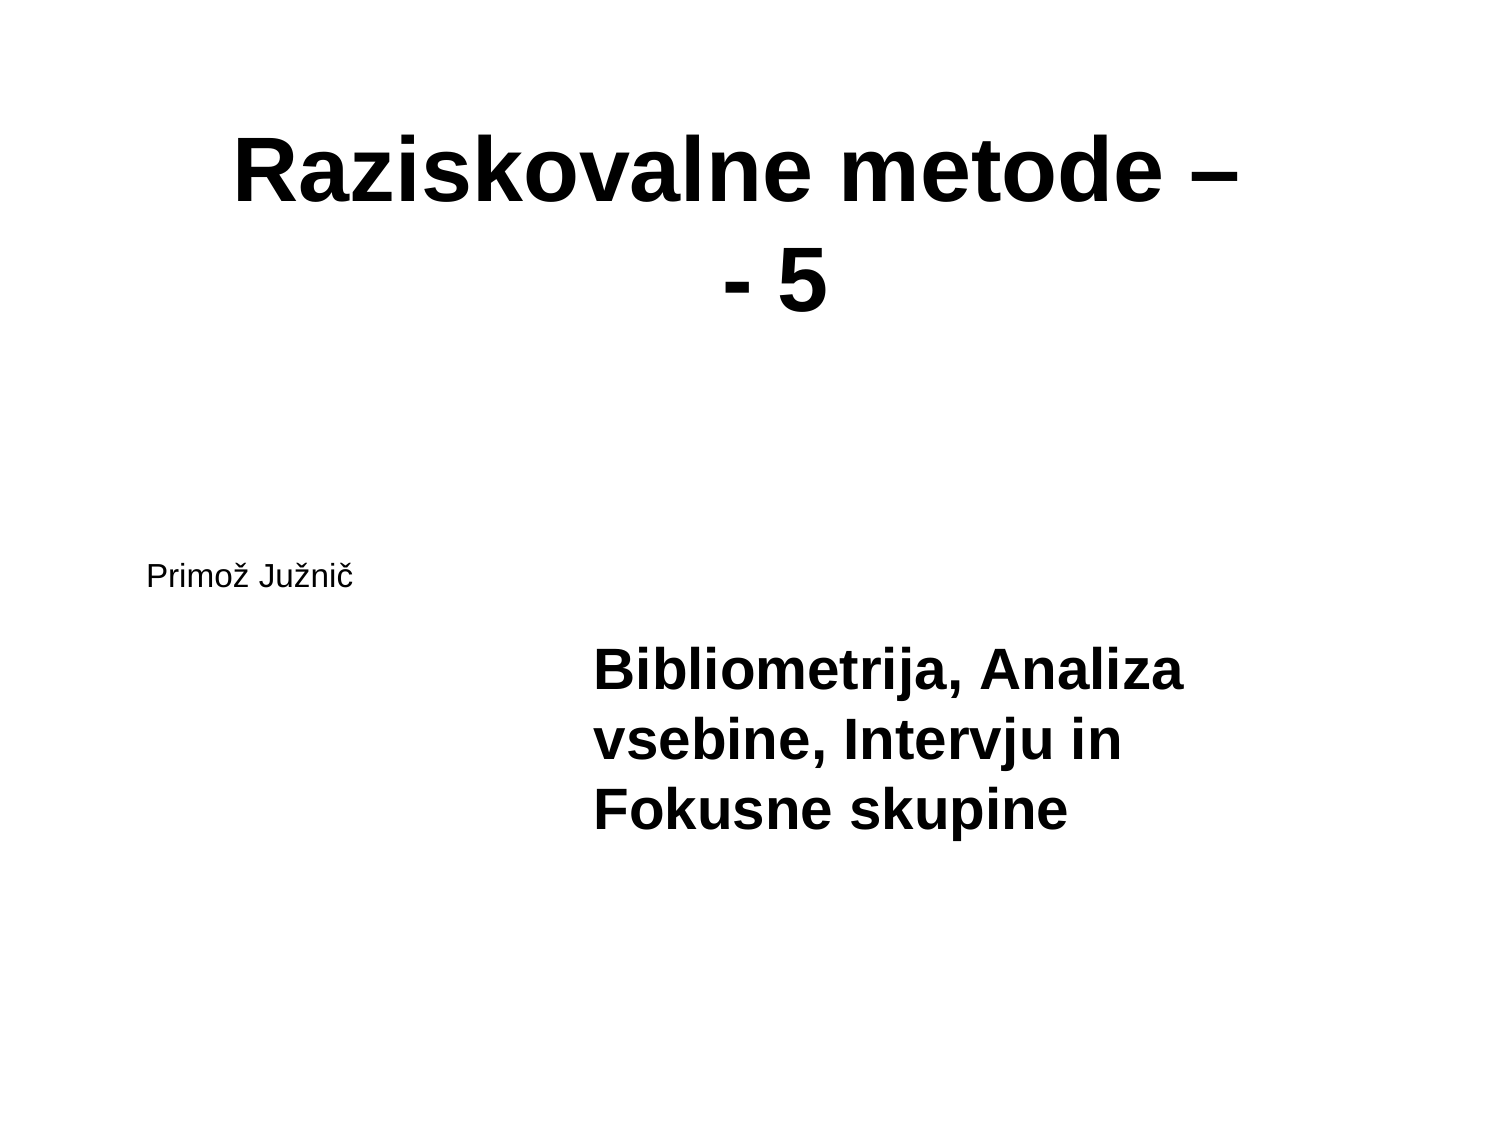

Raziskovalne metode –
 - 5
# Bibliometrija, Analiza vsebine, Intervju in Fokusne skupine
Primož Južnič
Primoz Juznic, BINK, FF, Univerza v Ljubljani
1